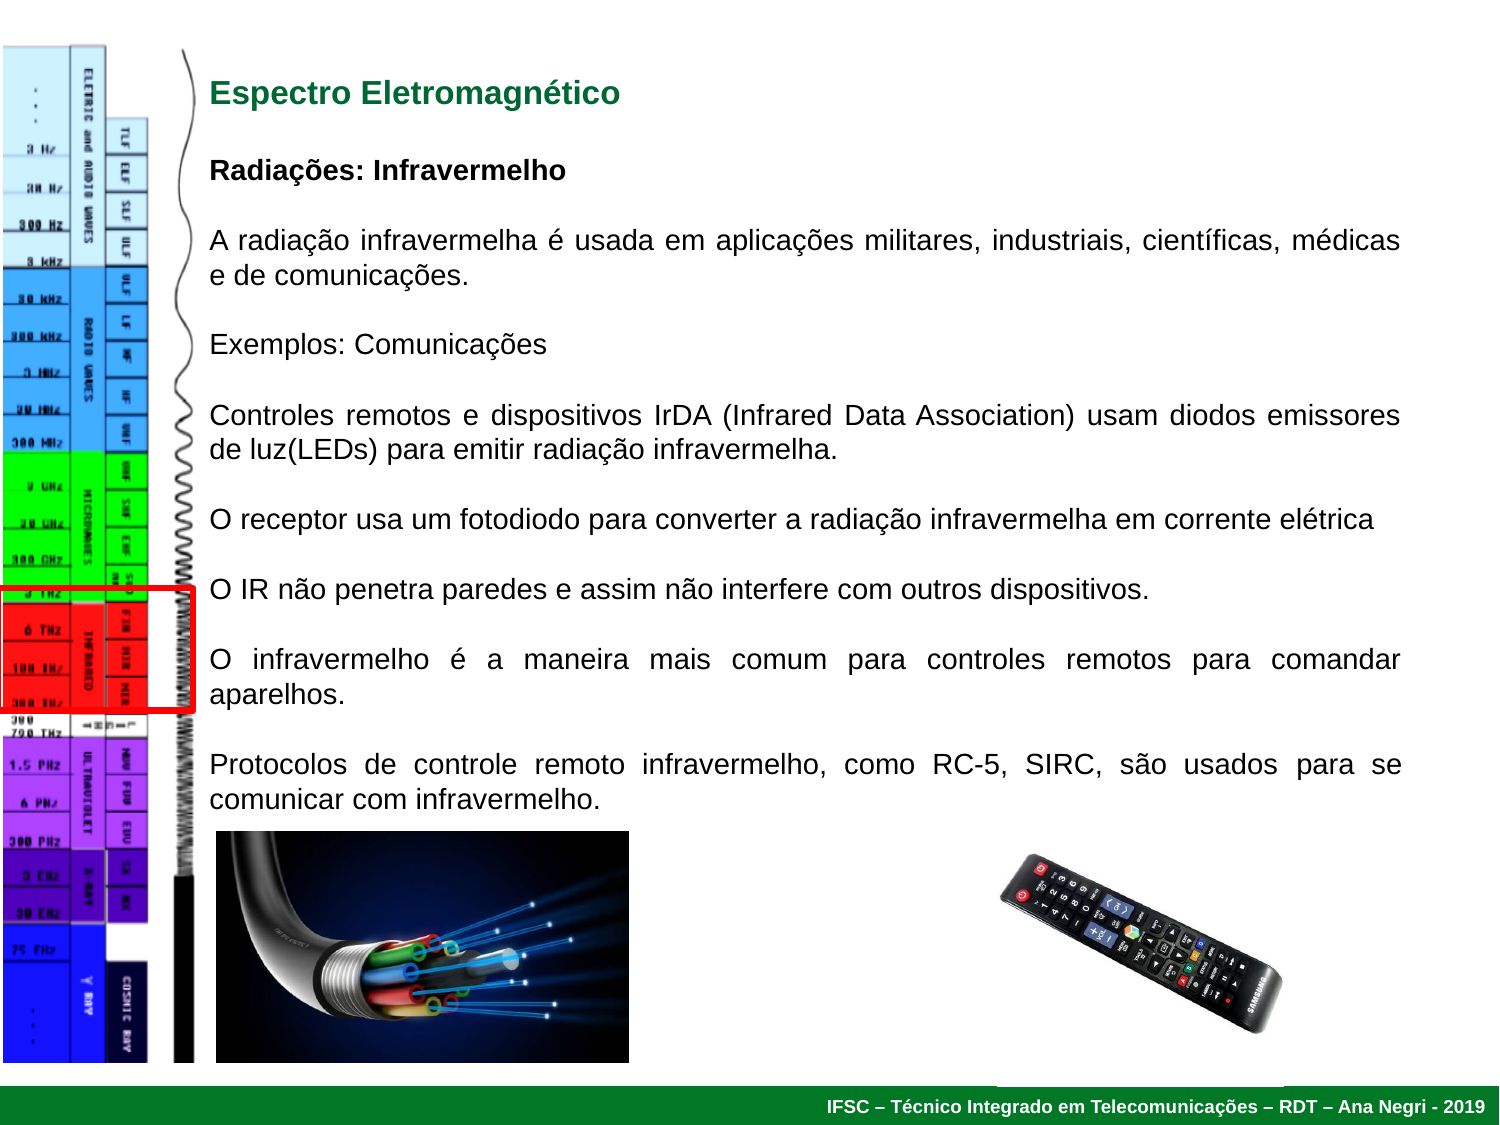

Espectro Eletromagnético
Radiações: Infravermelho
A radiação infravermelha é usada em aplicações militares, industriais, científicas, médicas e de comunicações.
Exemplos: Comunicações
Controles remotos e dispositivos IrDA (Infrared Data Association) usam diodos emissores de luz(LEDs) para emitir radiação infravermelha.
O receptor usa um fotodiodo para converter a radiação infravermelha em corrente elétrica
O IR não penetra paredes e assim não interfere com outros dispositivos.
O infravermelho é a maneira mais comum para controles remotos para comandar aparelhos.
Protocolos de controle remoto infravermelho, como RC-5, SIRC, são usados ​​para se comunicar com infravermelho.
ção
IFSC – Técnico Integrado em Telecomunicações – RDT – Ana Negri - 2019